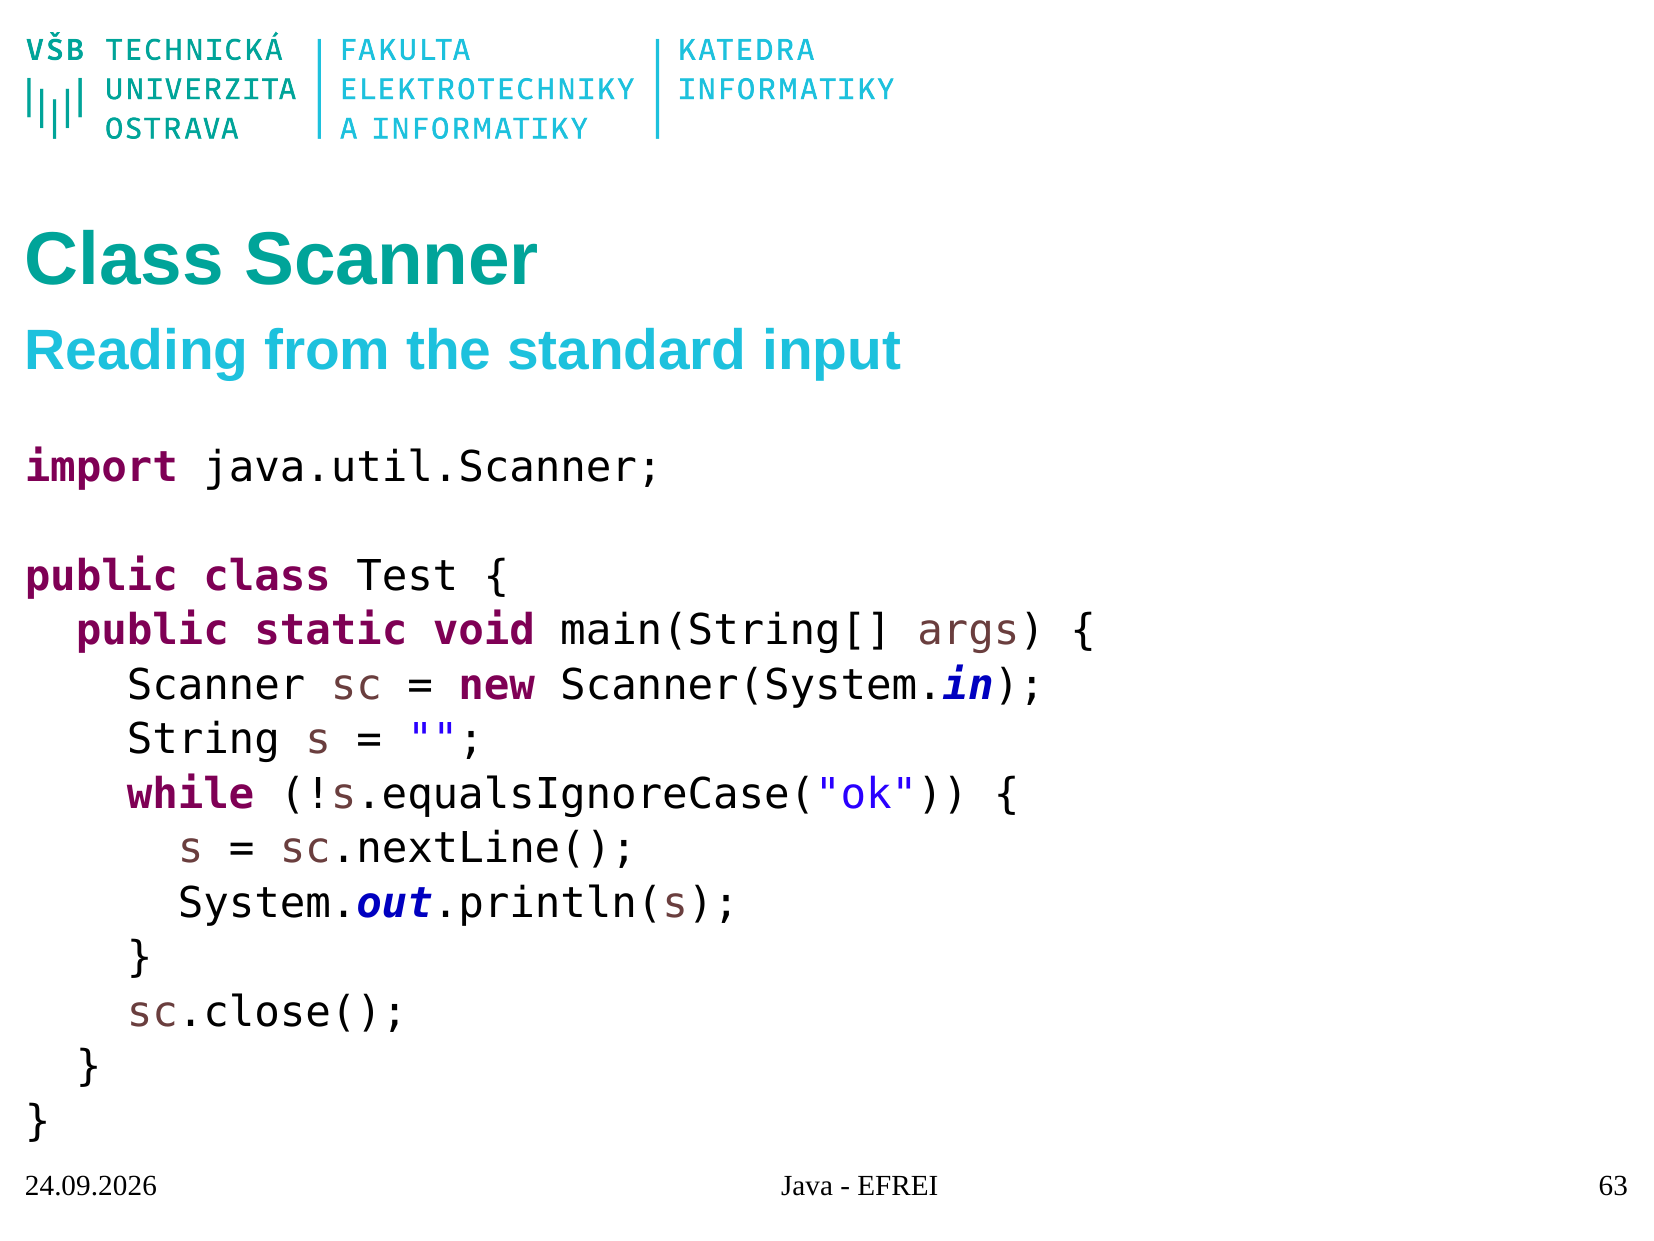

# Class Scanner
Reading from the standard input
import java.util.Scanner;
public class Test {
 public static void main(String[] args) {
 Scanner sc = new Scanner(System.in);
 String s = "";
 while (!s.equalsIgnoreCase("ok")) {
 s = sc.nextLine();
 System.out.println(s);
 }
 sc.close();
 }
}
Java - EFREI
63